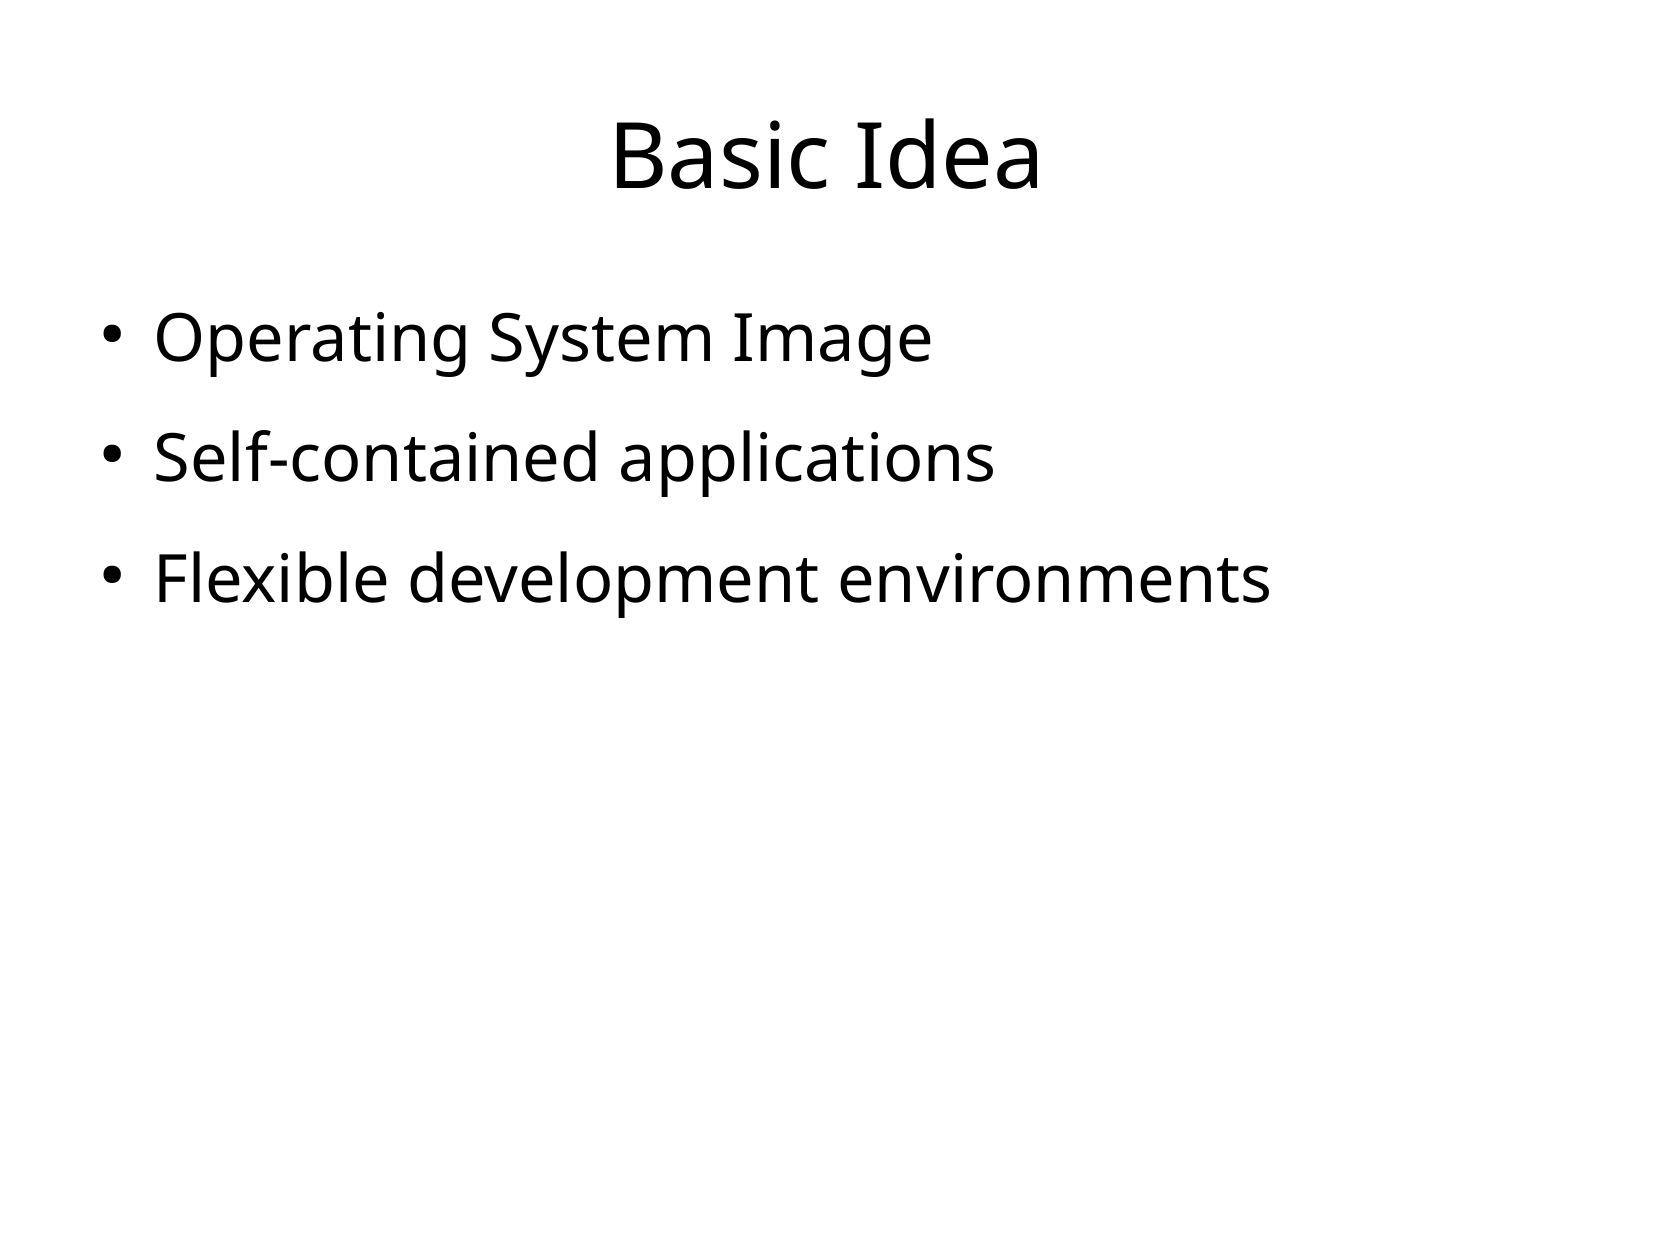

# Basic Idea
Operating System Image
Self-contained applications
Flexible development environments